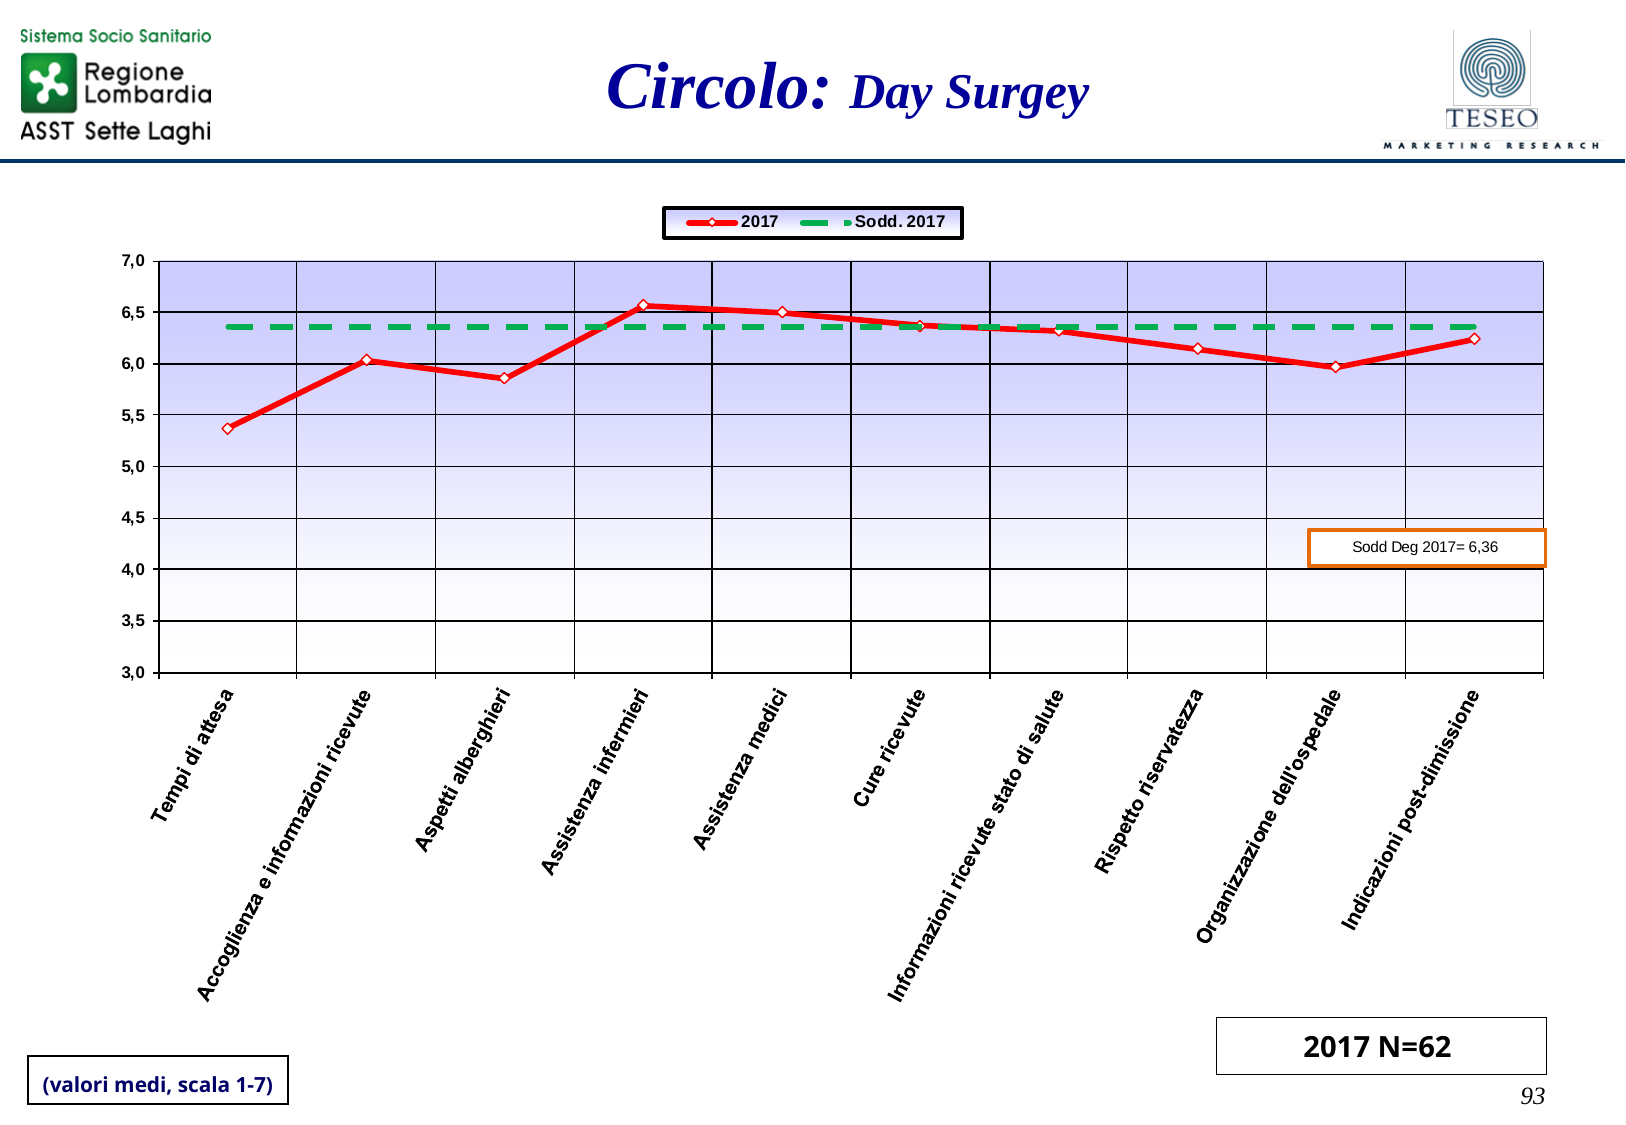

Circolo: Day Surgey
2017 N=62
(valori medi, scala 1-7)